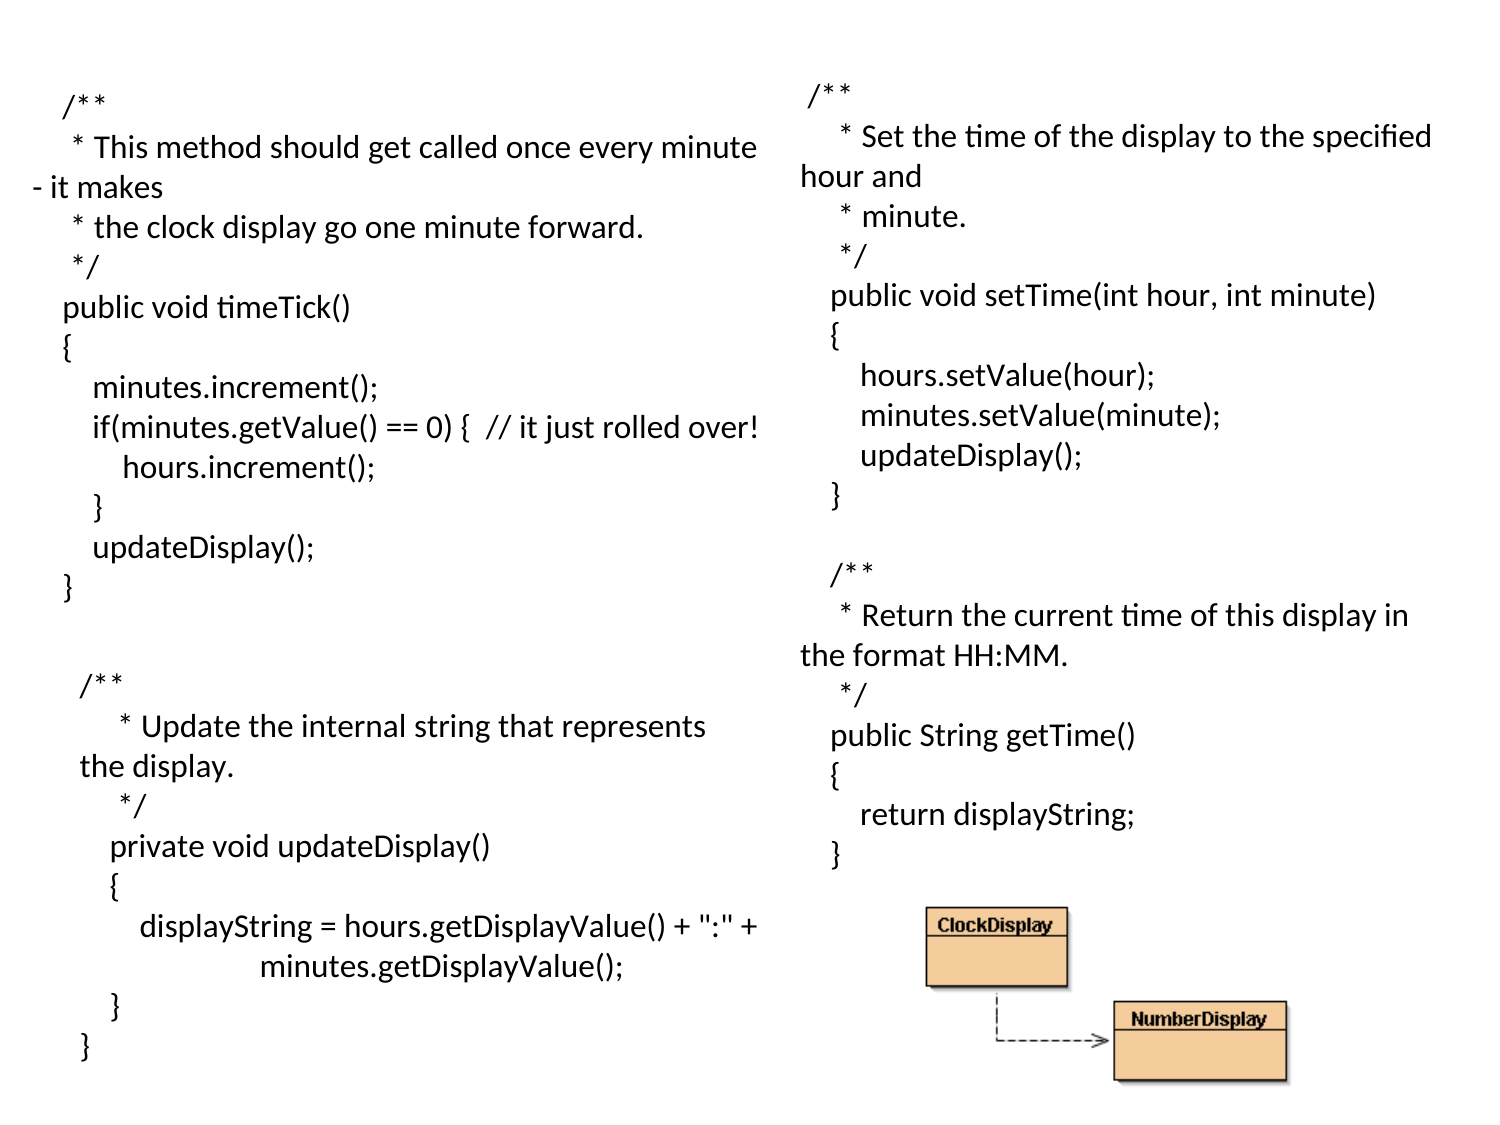

/**
 * Set the time of the display to the specified hour and
 * minute.
 */
 public void setTime(int hour, int minute)
 {
 hours.setValue(hour);
 minutes.setValue(minute);
 updateDisplay();
 }
 /**
 * Return the current time of this display in the format HH:MM.
 */
 public String getTime()
 {
 return displayString;
 }
 /**
 * This method should get called once every minute - it makes
 * the clock display go one minute forward.
 */
 public void timeTick()
 {
 minutes.increment();
 if(minutes.getValue() == 0) { // it just rolled over!
 hours.increment();
 }
 updateDisplay();
 }
/**
 * Update the internal string that represents the display.
 */
 private void updateDisplay()
 {
 displayString = hours.getDisplayValue() + ":" +
 minutes.getDisplayValue();
 }
}